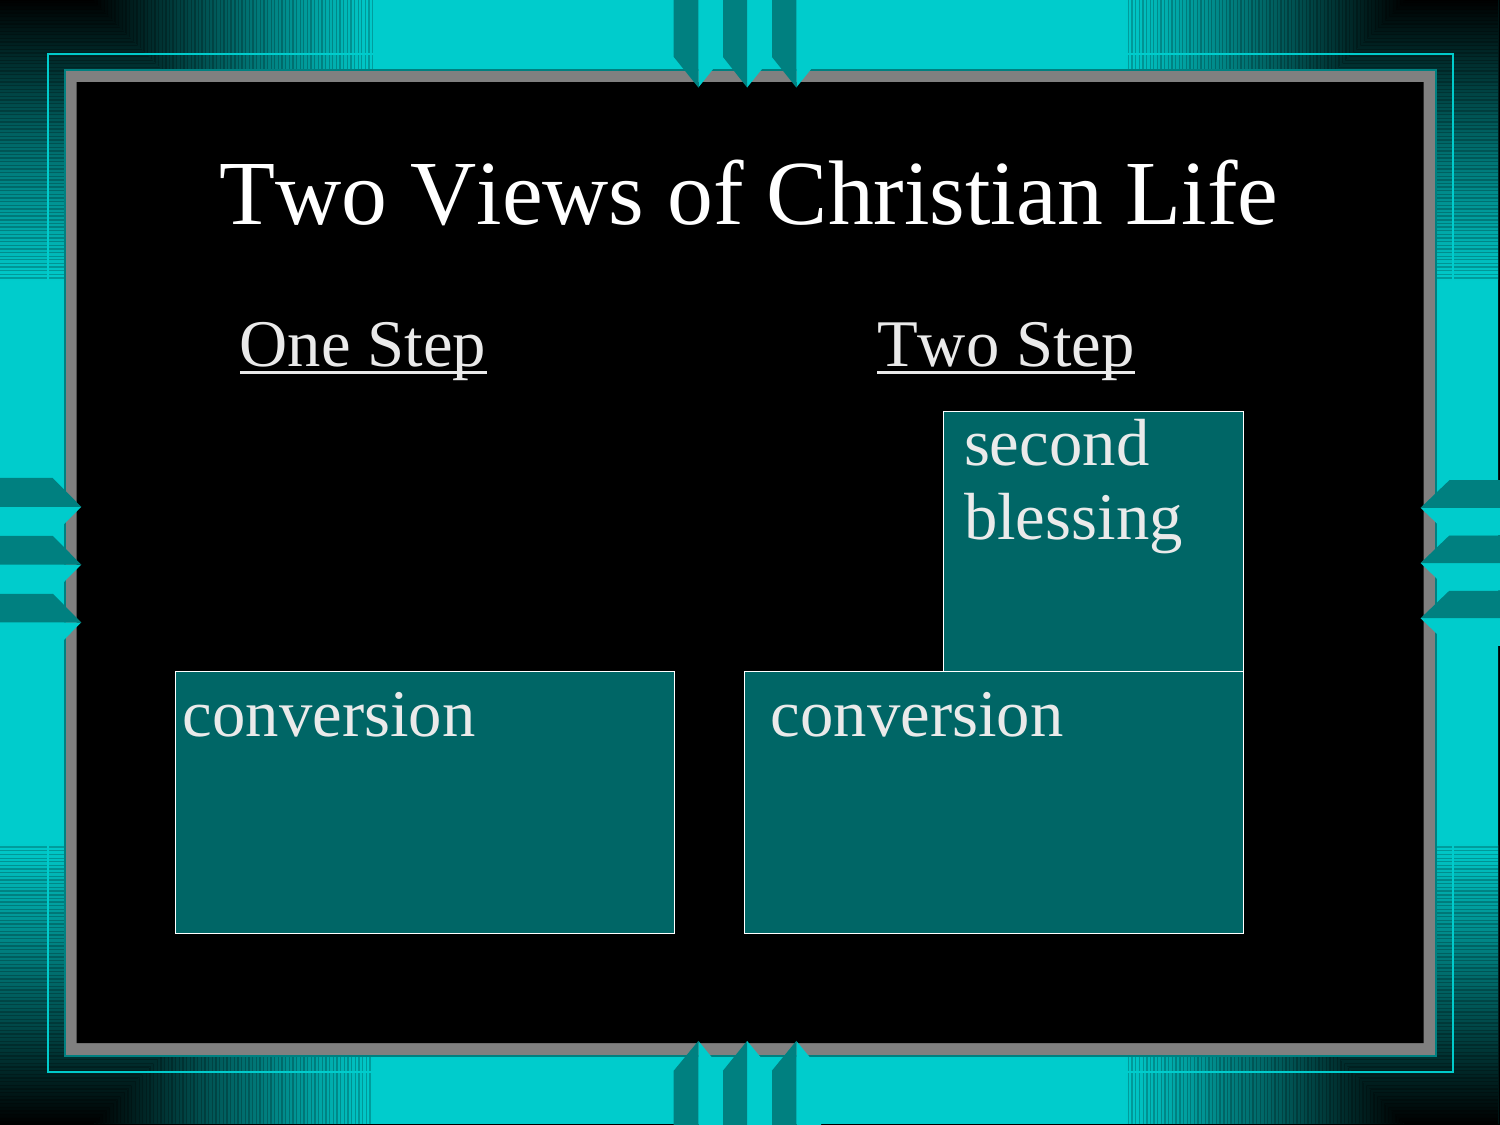

# Two Views of Christian Life
One Step
Two Step
second
blessing
conversion
conversion